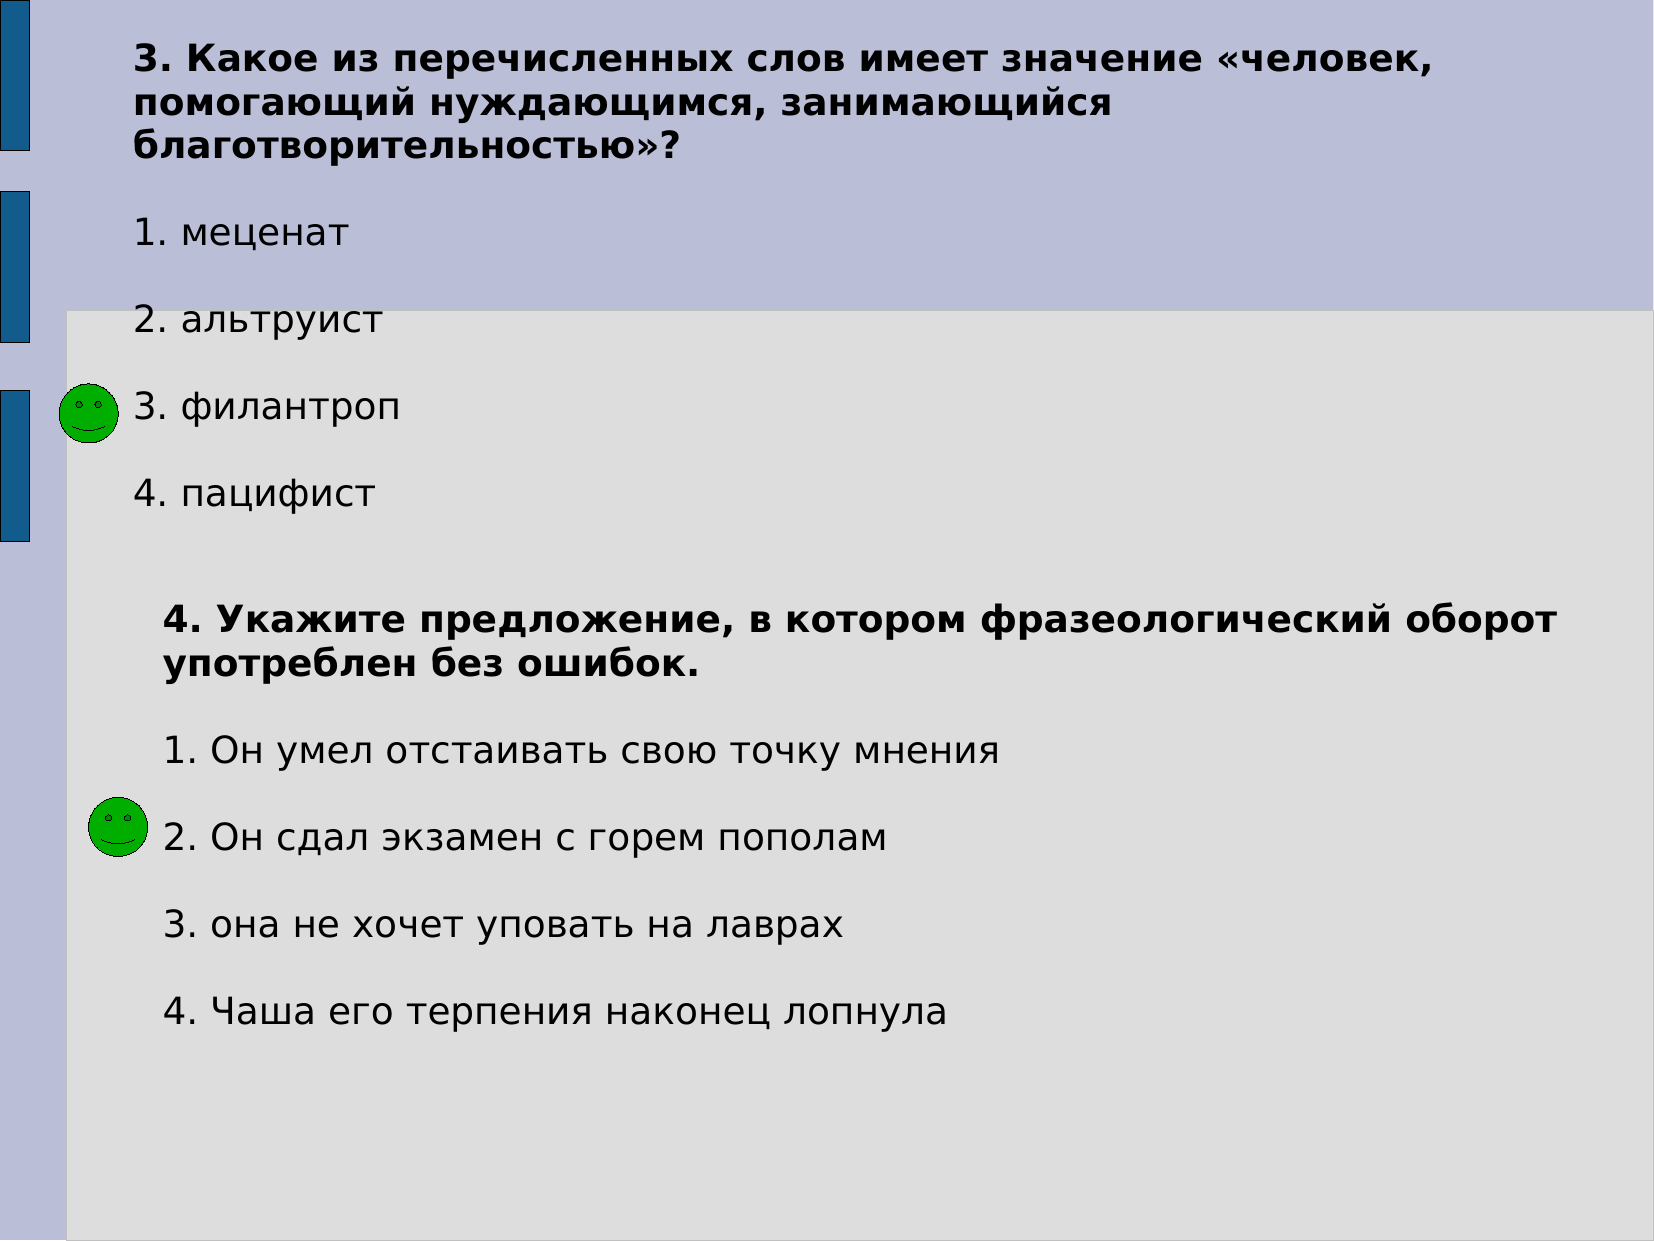

3. Какое из перечисленных слов имеет значение «человек, помогающий нуждающимся, занимающийся благотворительностью»?
1. меценат
2. альтруист
3. филантроп
4. пацифист
4. Укажите предложение, в котором фразеологический оборот употреблен без ошибок.
1. Он умел отстаивать свою точку мнения
2. Он сдал экзамен с горем пополам
3. она не хочет уповать на лаврах
4. Чаша его терпения наконец лопнула